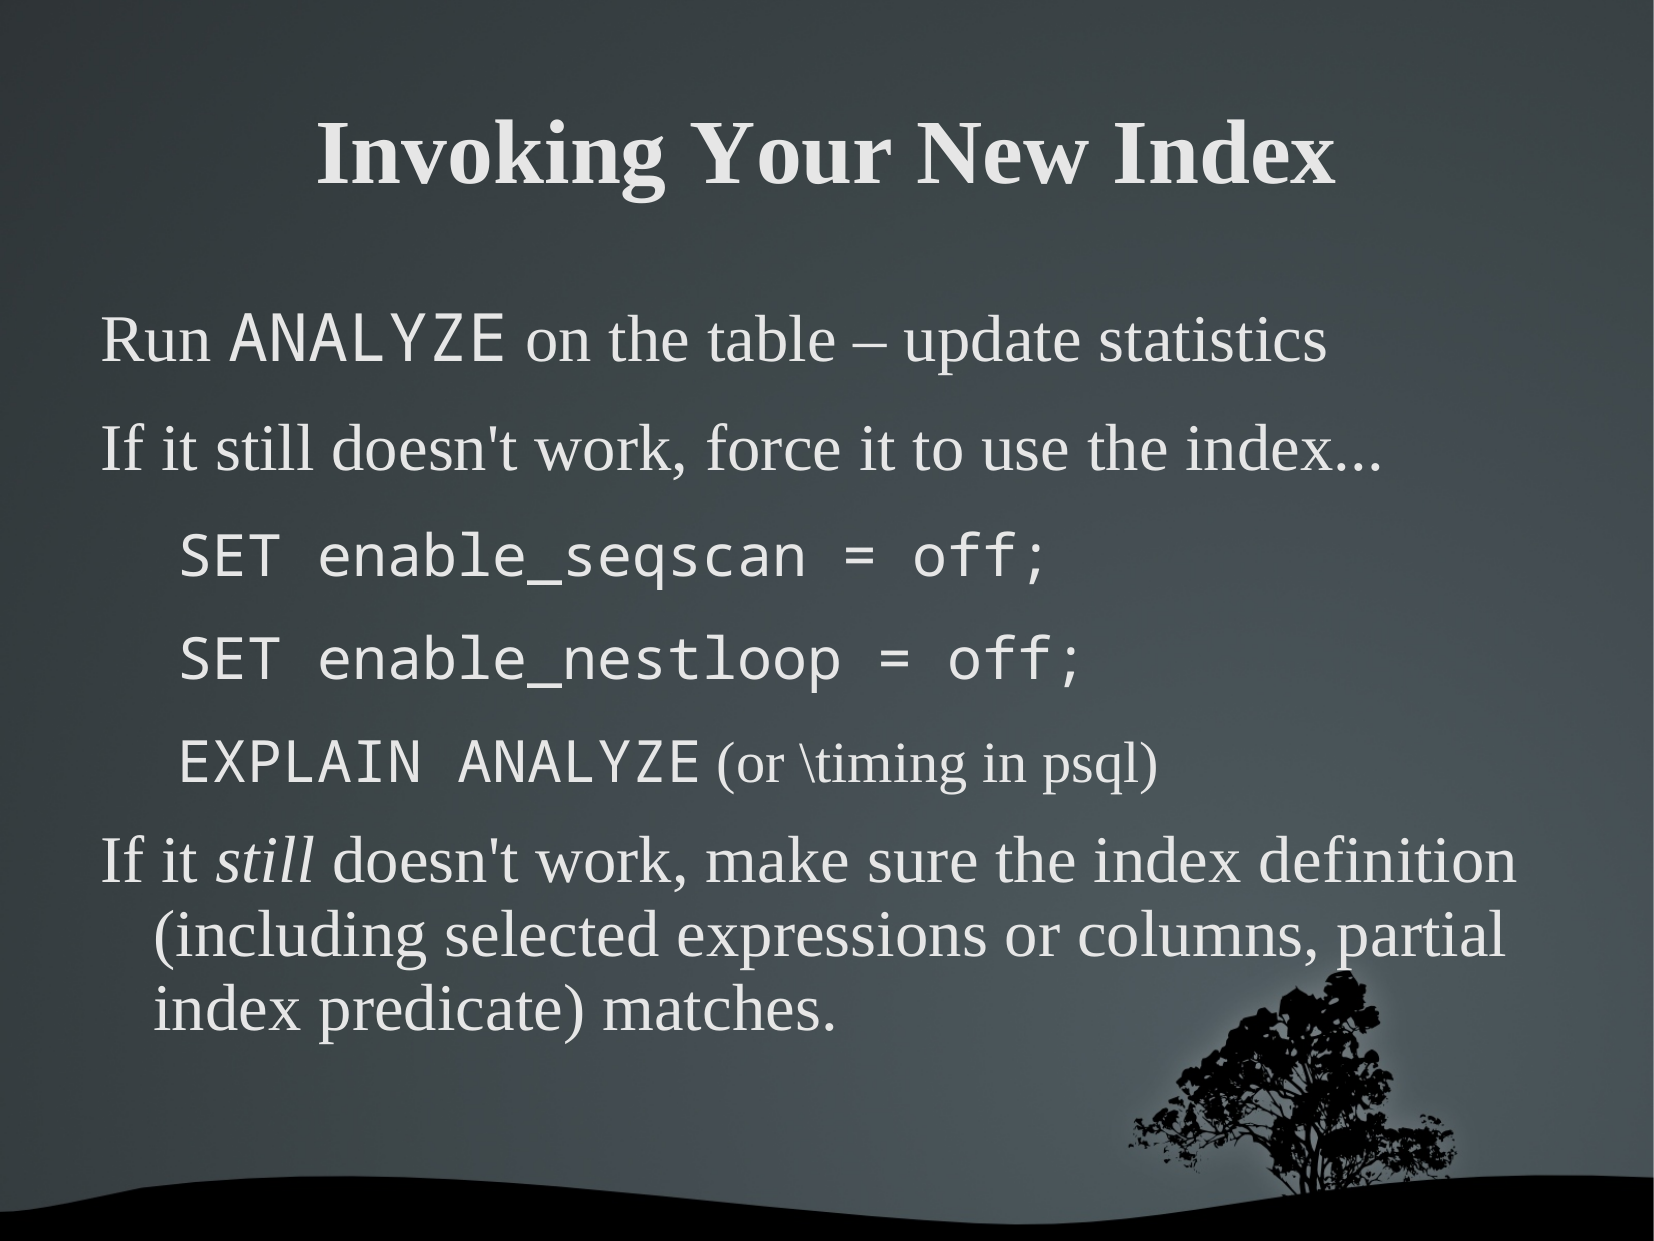

# Invoking Your New Index
Run ANALYZE on the table – update statistics
If it still doesn't work, force it to use the index...
SET enable_seqscan = off;
SET enable_nestloop = off;
EXPLAIN ANALYZE (or \timing in psql)
If it still doesn't work, make sure the index definition (including selected expressions or columns, partial index predicate) matches.